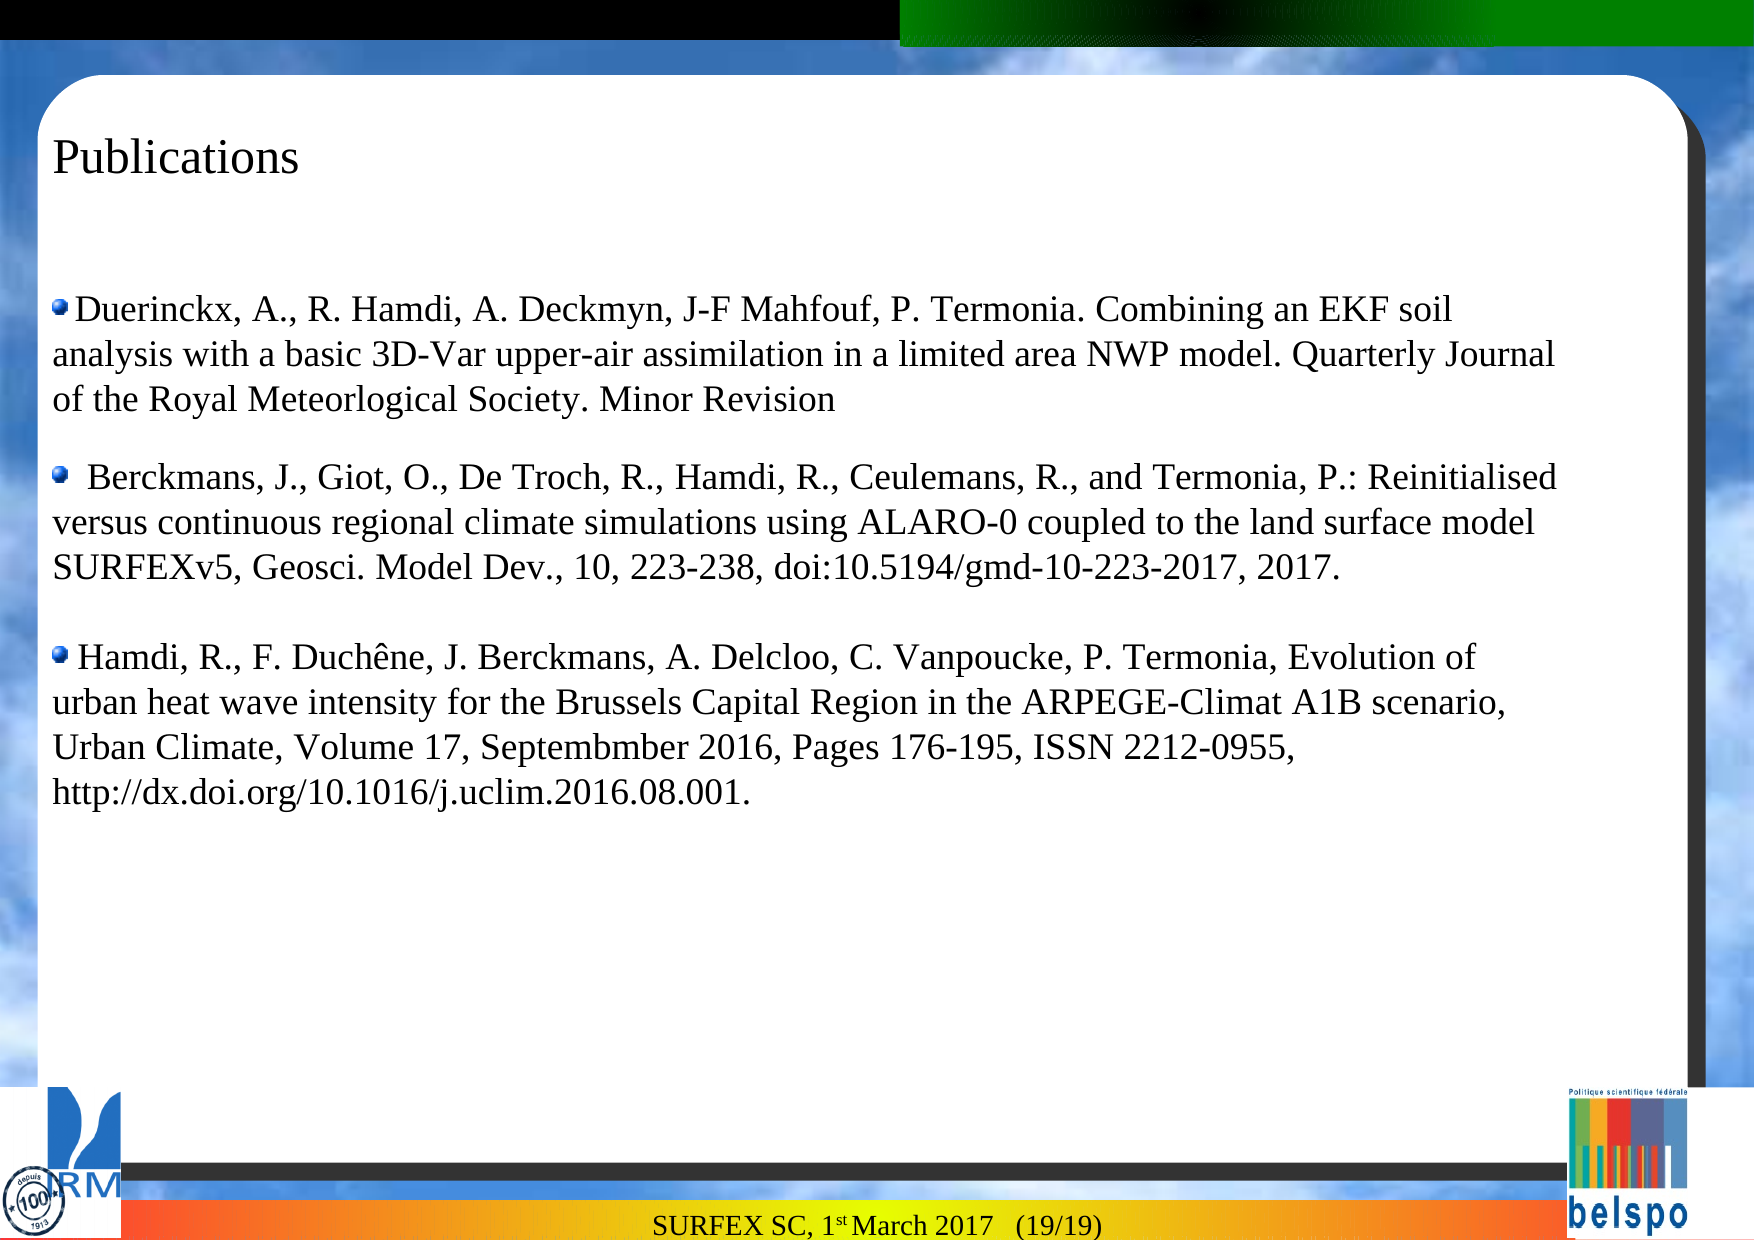

Publications
 Duerinckx, A., R. Hamdi, A. Deckmyn, J-F Mahfouf, P. Termonia. Combining an EKF soil analysis with a basic 3D-Var upper-air assimilation in a limited area NWP model. Quarterly Journal of the Royal Meteorlogical Society. Minor Revision
 Berckmans, J., Giot, O., De Troch, R., Hamdi, R., Ceulemans, R., and Termonia, P.: Reinitialised versus continuous regional climate simulations using ALARO-0 coupled to the land surface model SURFEXv5, Geosci. Model Dev., 10, 223-238, doi:10.5194/gmd-10-223-2017, 2017.
 Hamdi, R., F. Duchêne, J. Berckmans, A. Delcloo, C. Vanpoucke, P. Termonia, Evolution of urban heat wave intensity for the Brussels Capital Region in the ARPEGE-Climat A1B scenario, Urban Climate, Volume 17, Septembmber 2016, Pages 176-195, ISSN 2212-0955, http://dx.doi.org/10.1016/j.uclim.2016.08.001.
SURFEX SC, 1st March 2017 (19/19)